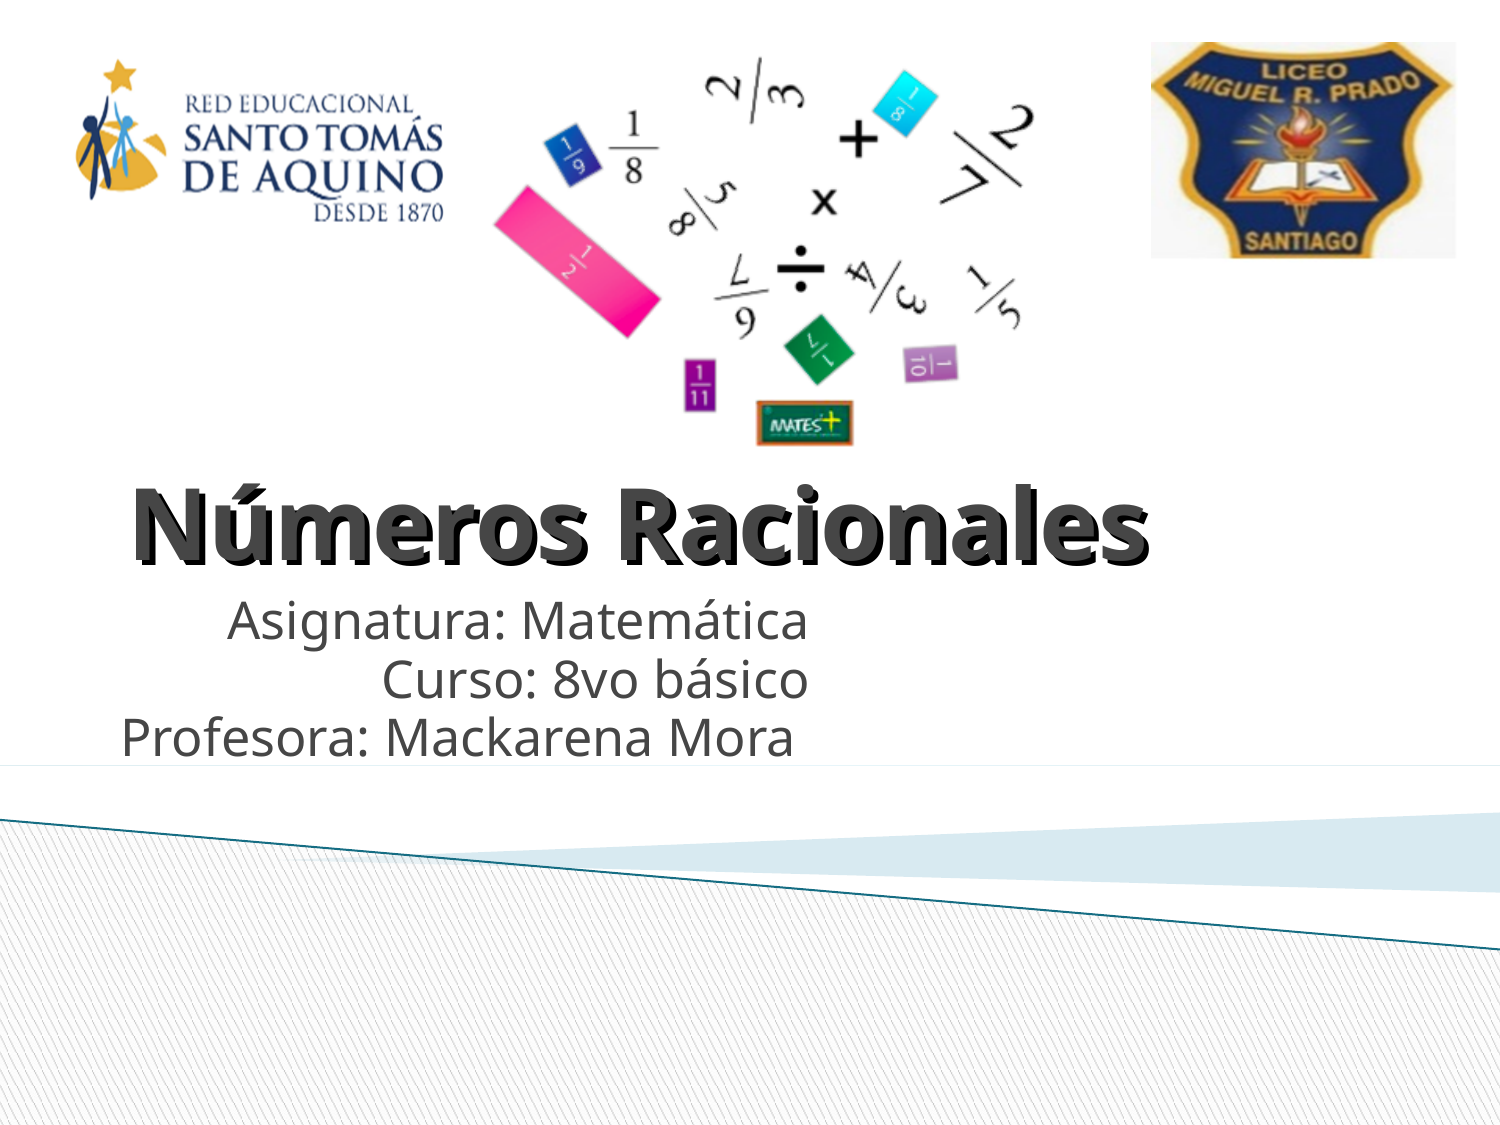

# Números Racionales
Asignatura: Matemática
Curso: 8vo básico
Profesora: Mackarena Mora